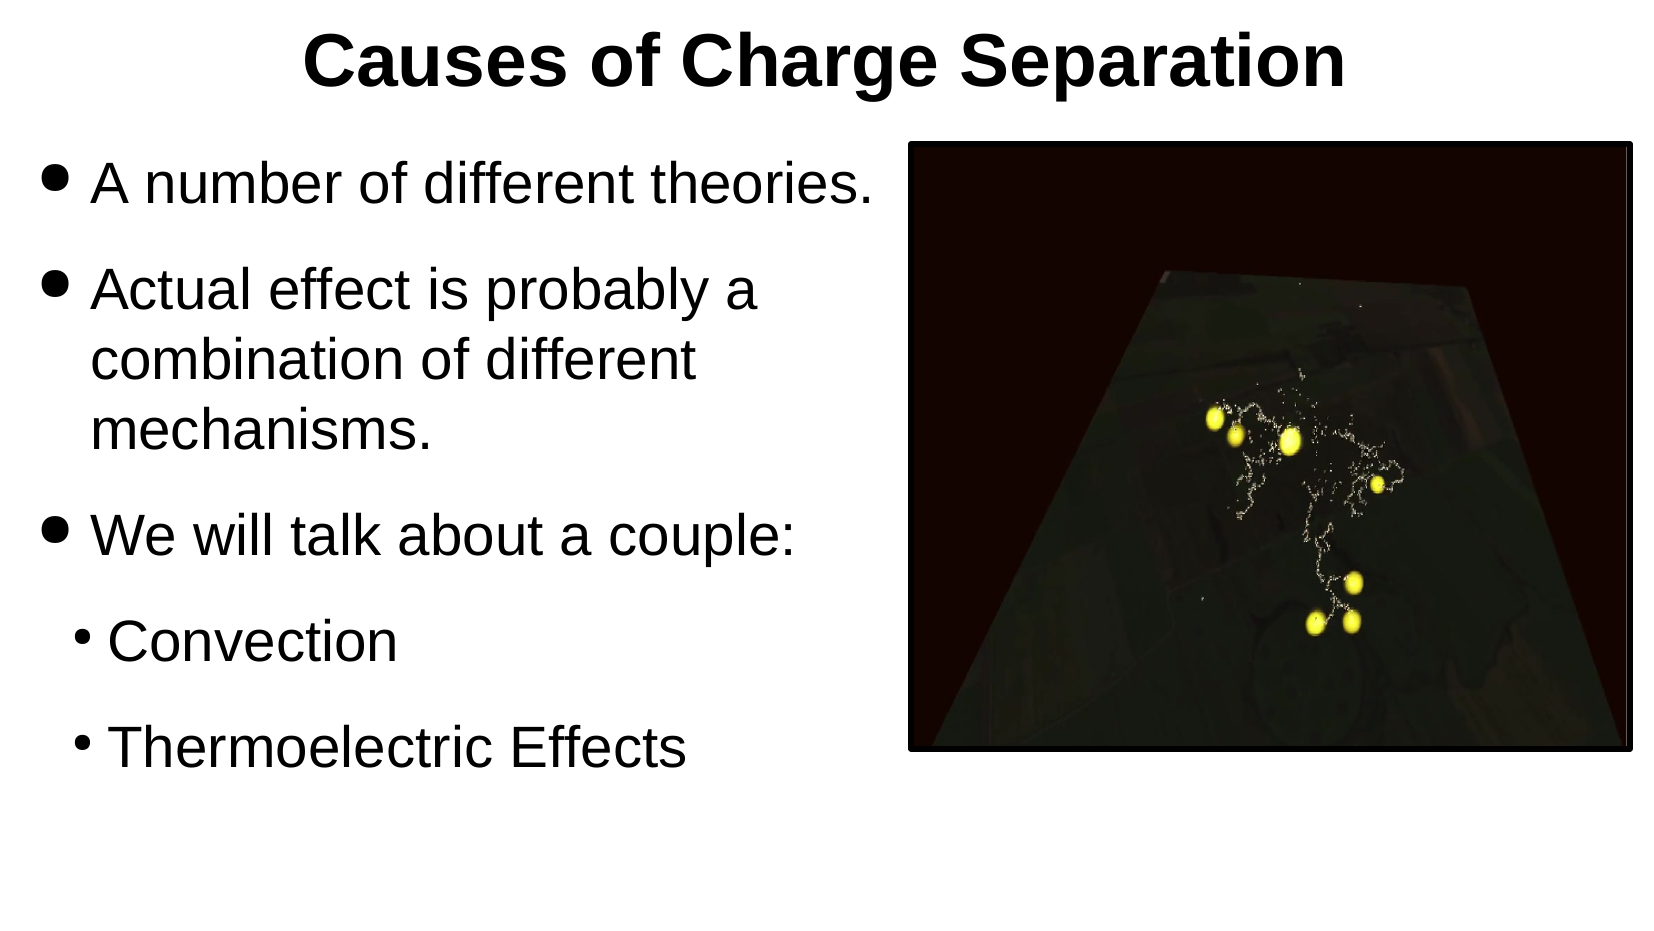

# Causes of Charge Separation
 A number of different theories.
 Actual effect is probably a combination of different mechanisms.
 We will talk about a couple:
Convection
Thermoelectric Effects